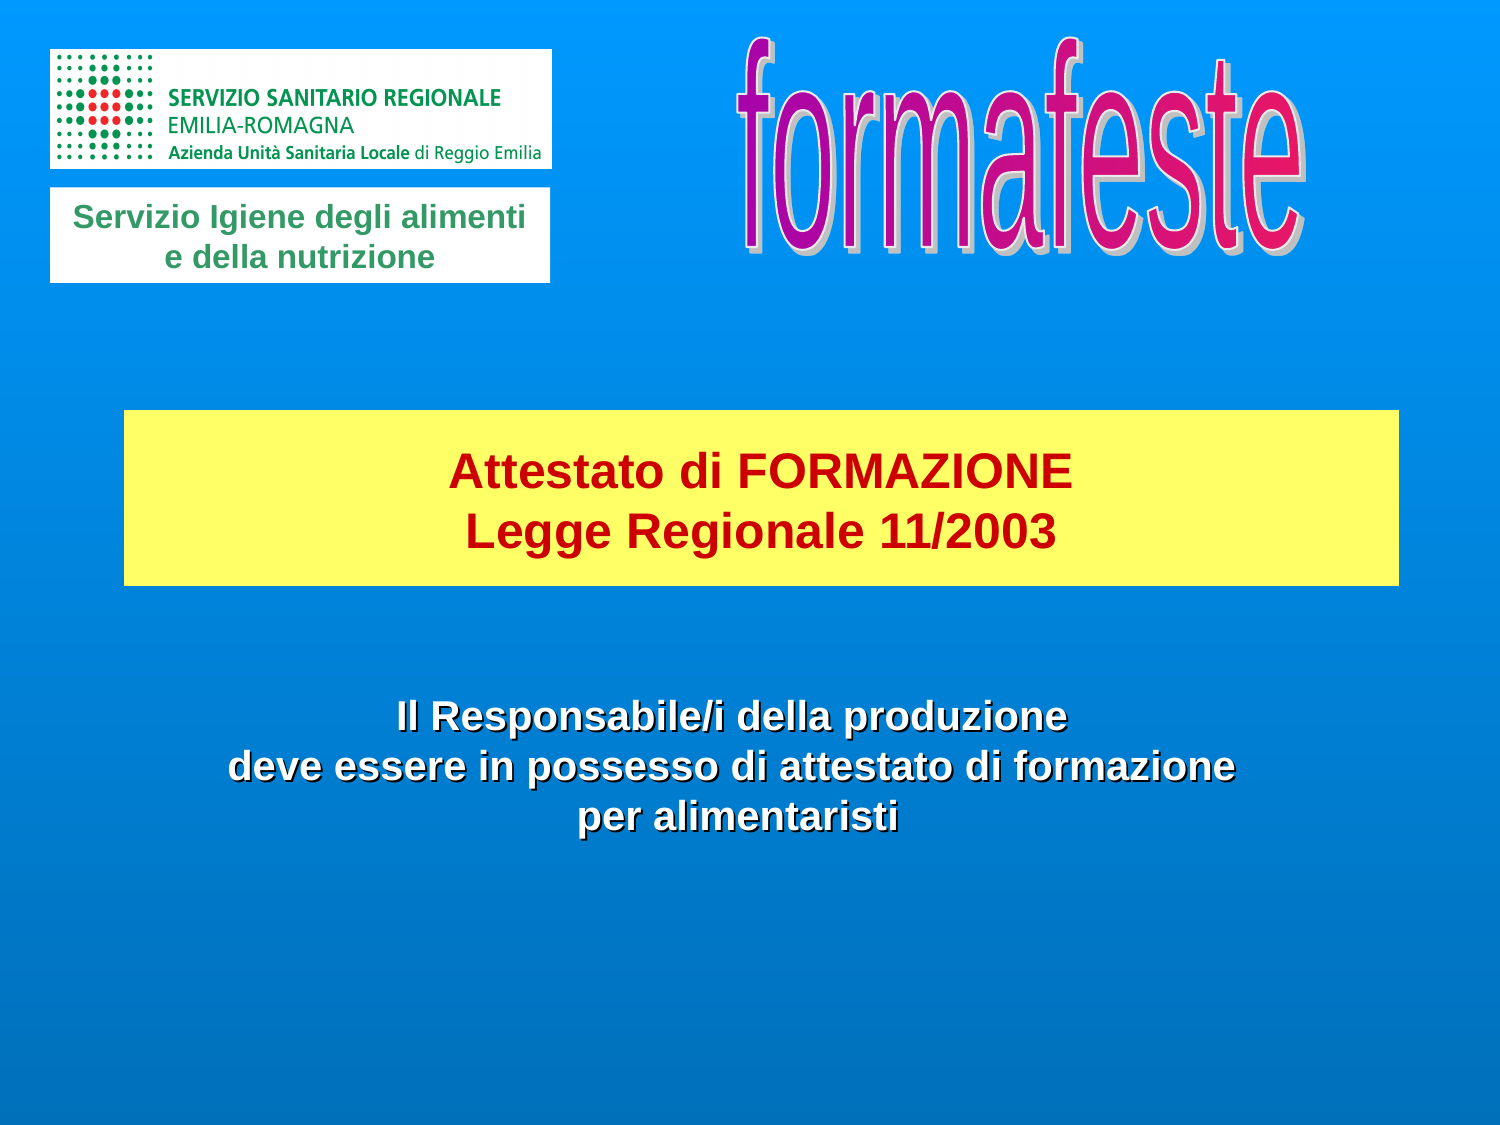

formafeste
Servizio Igiene degli alimenti e della nutrizione
Attestato di FORMAZIONE
Legge Regionale 11/2003
# Il Responsabile/i della produzione deve essere in possesso di attestato di formazione per alimentaristi